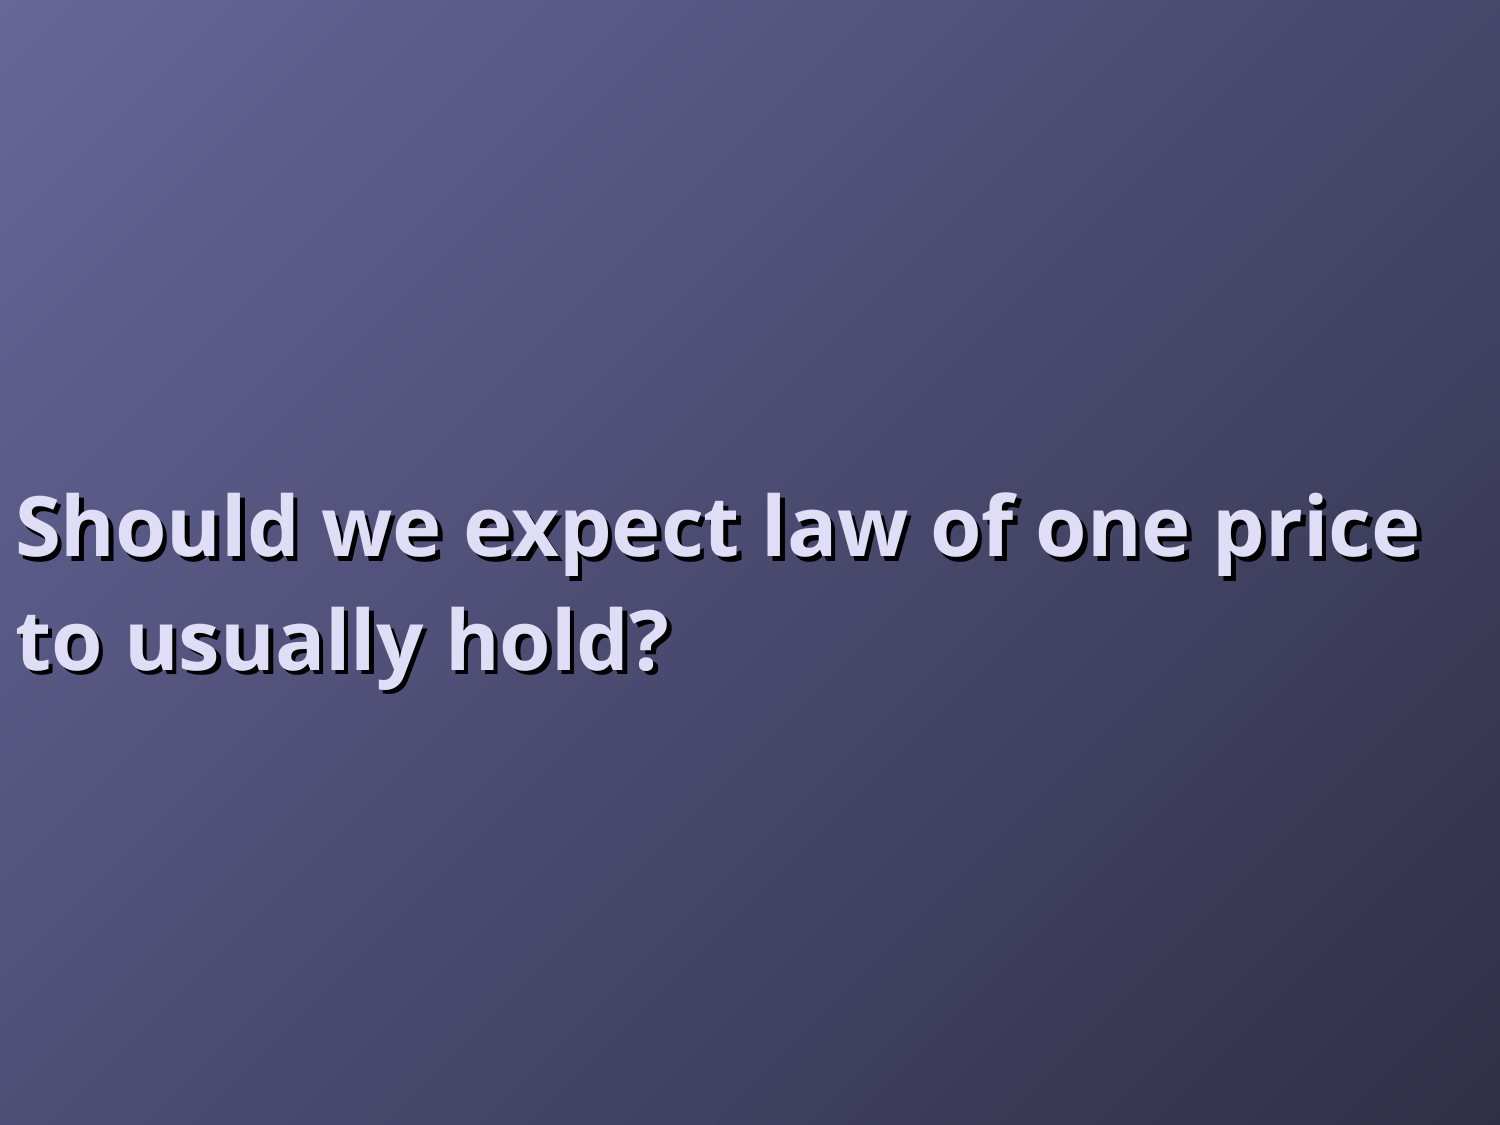

# Should we expect law of one price to usually hold?